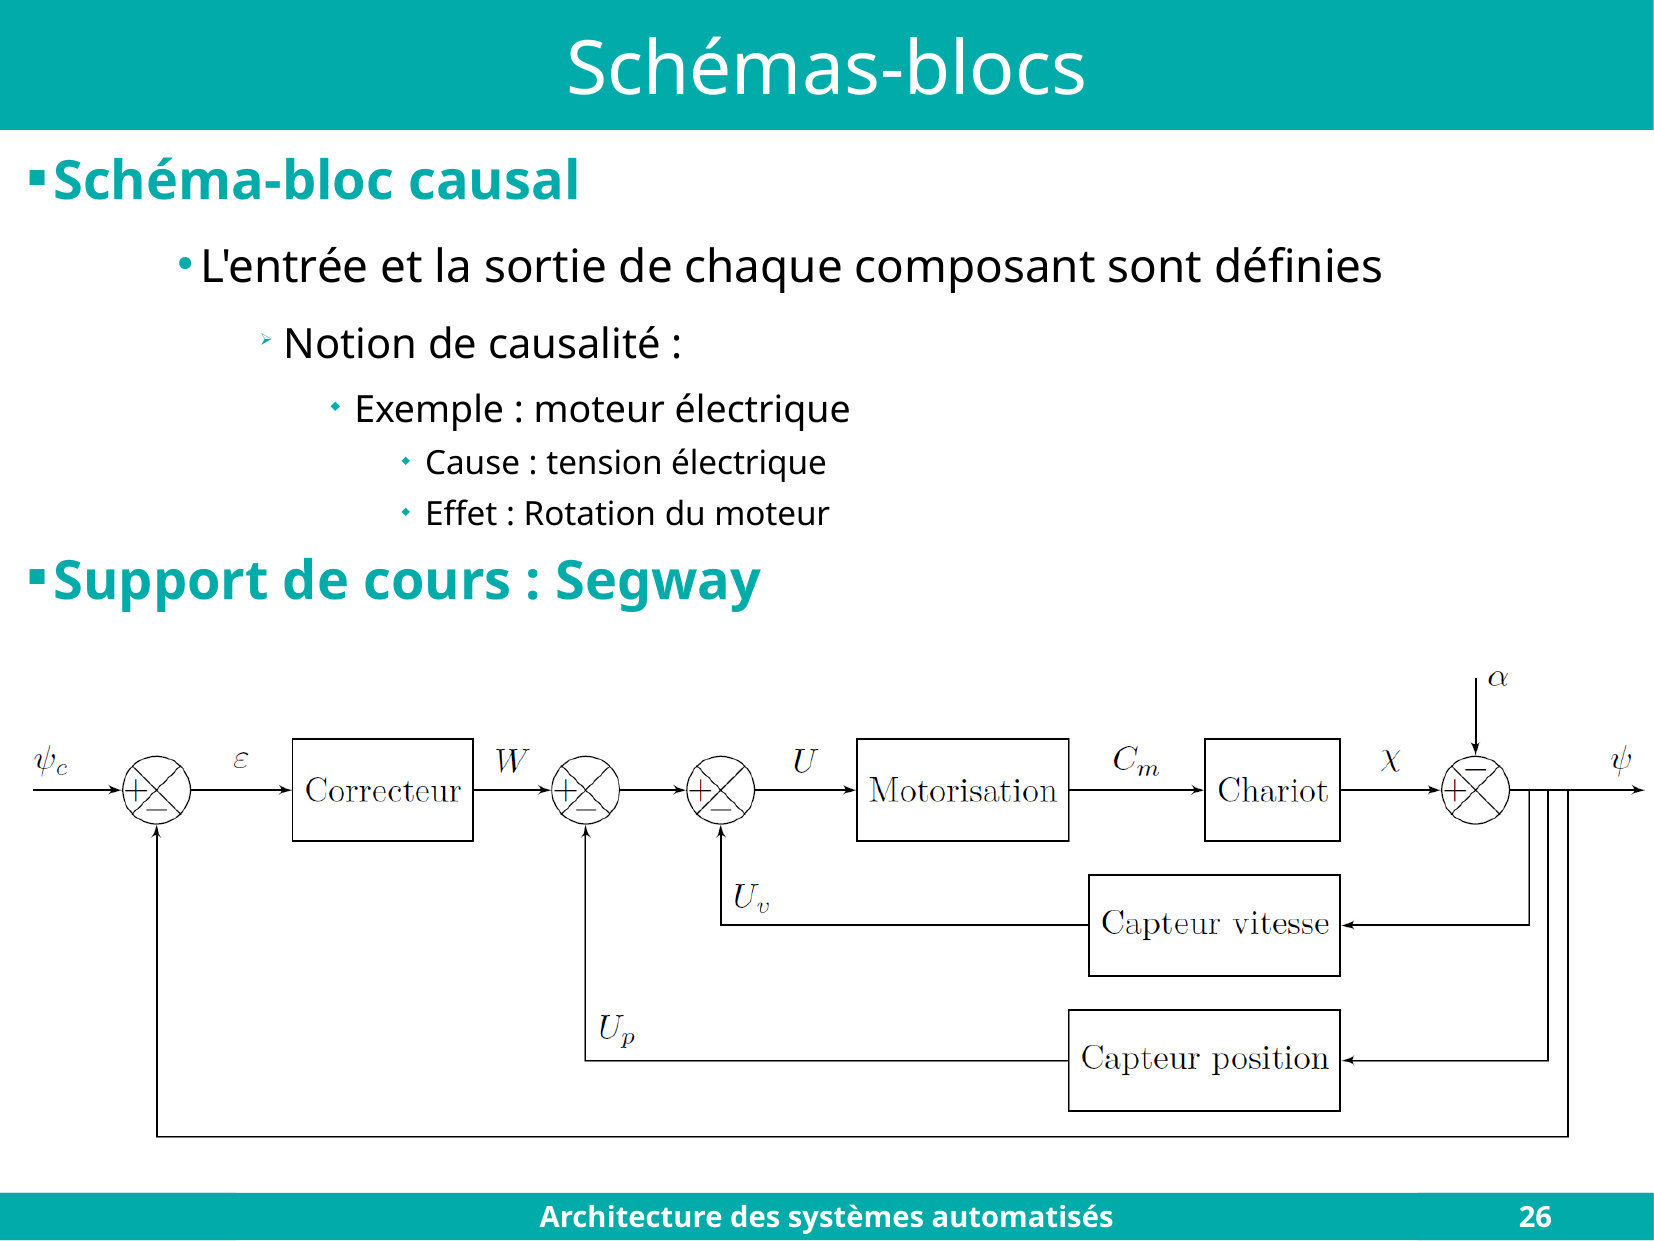

# Schémas-blocs
Schéma-bloc causal
L'entrée et la sortie de chaque composant sont définies
Notion de causalité :
Exemple : moteur électrique
Cause : tension électrique
Effet : Rotation du moteur
Support de cours : Segway
Architecture des systèmes automatisés
26